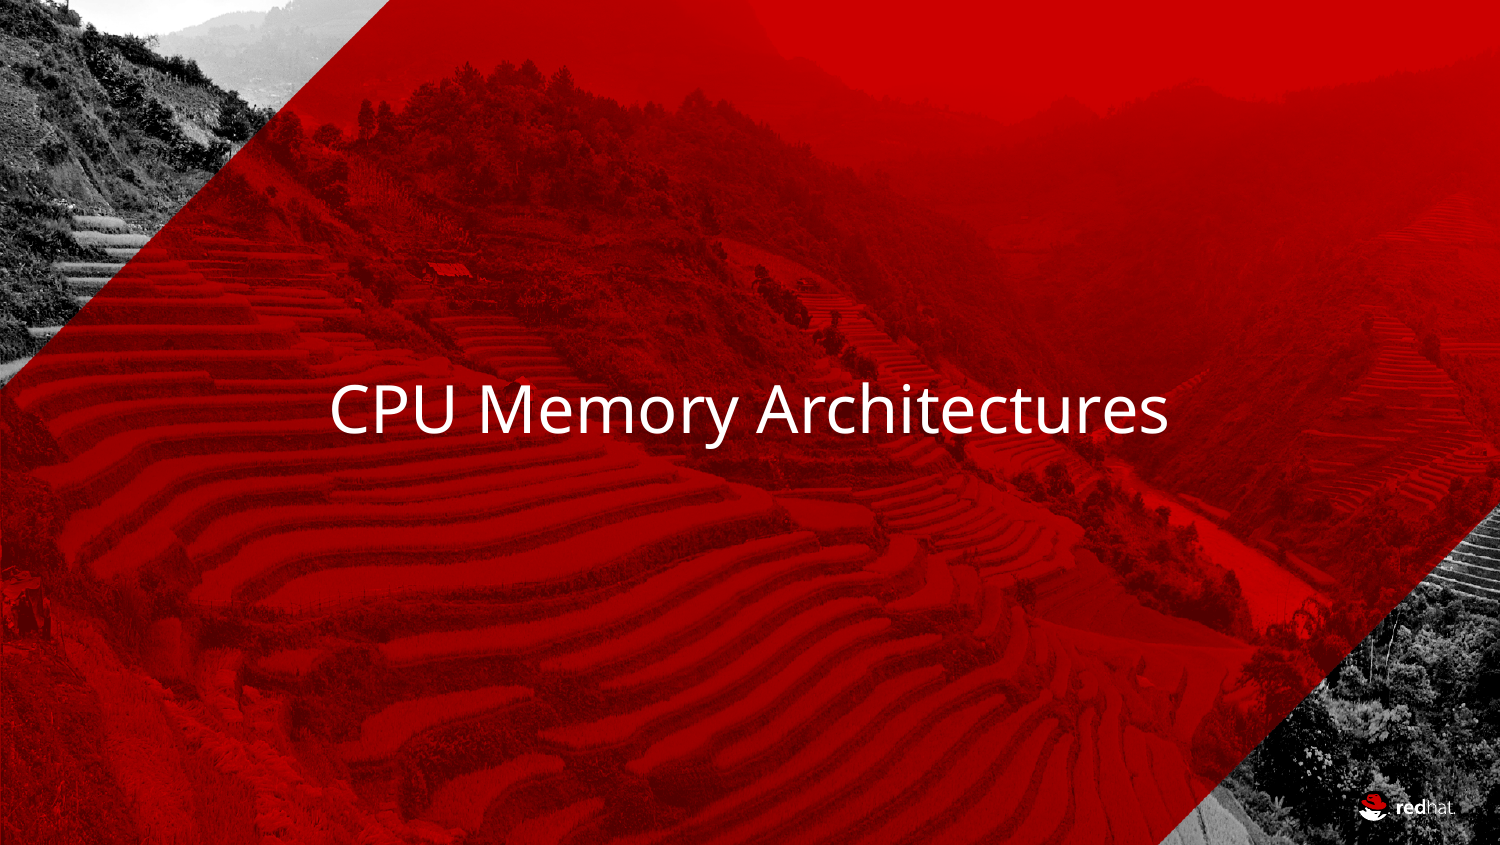

# CPU Memory Architectures
INSERT DESIGNATOR, IF NEEDED
24